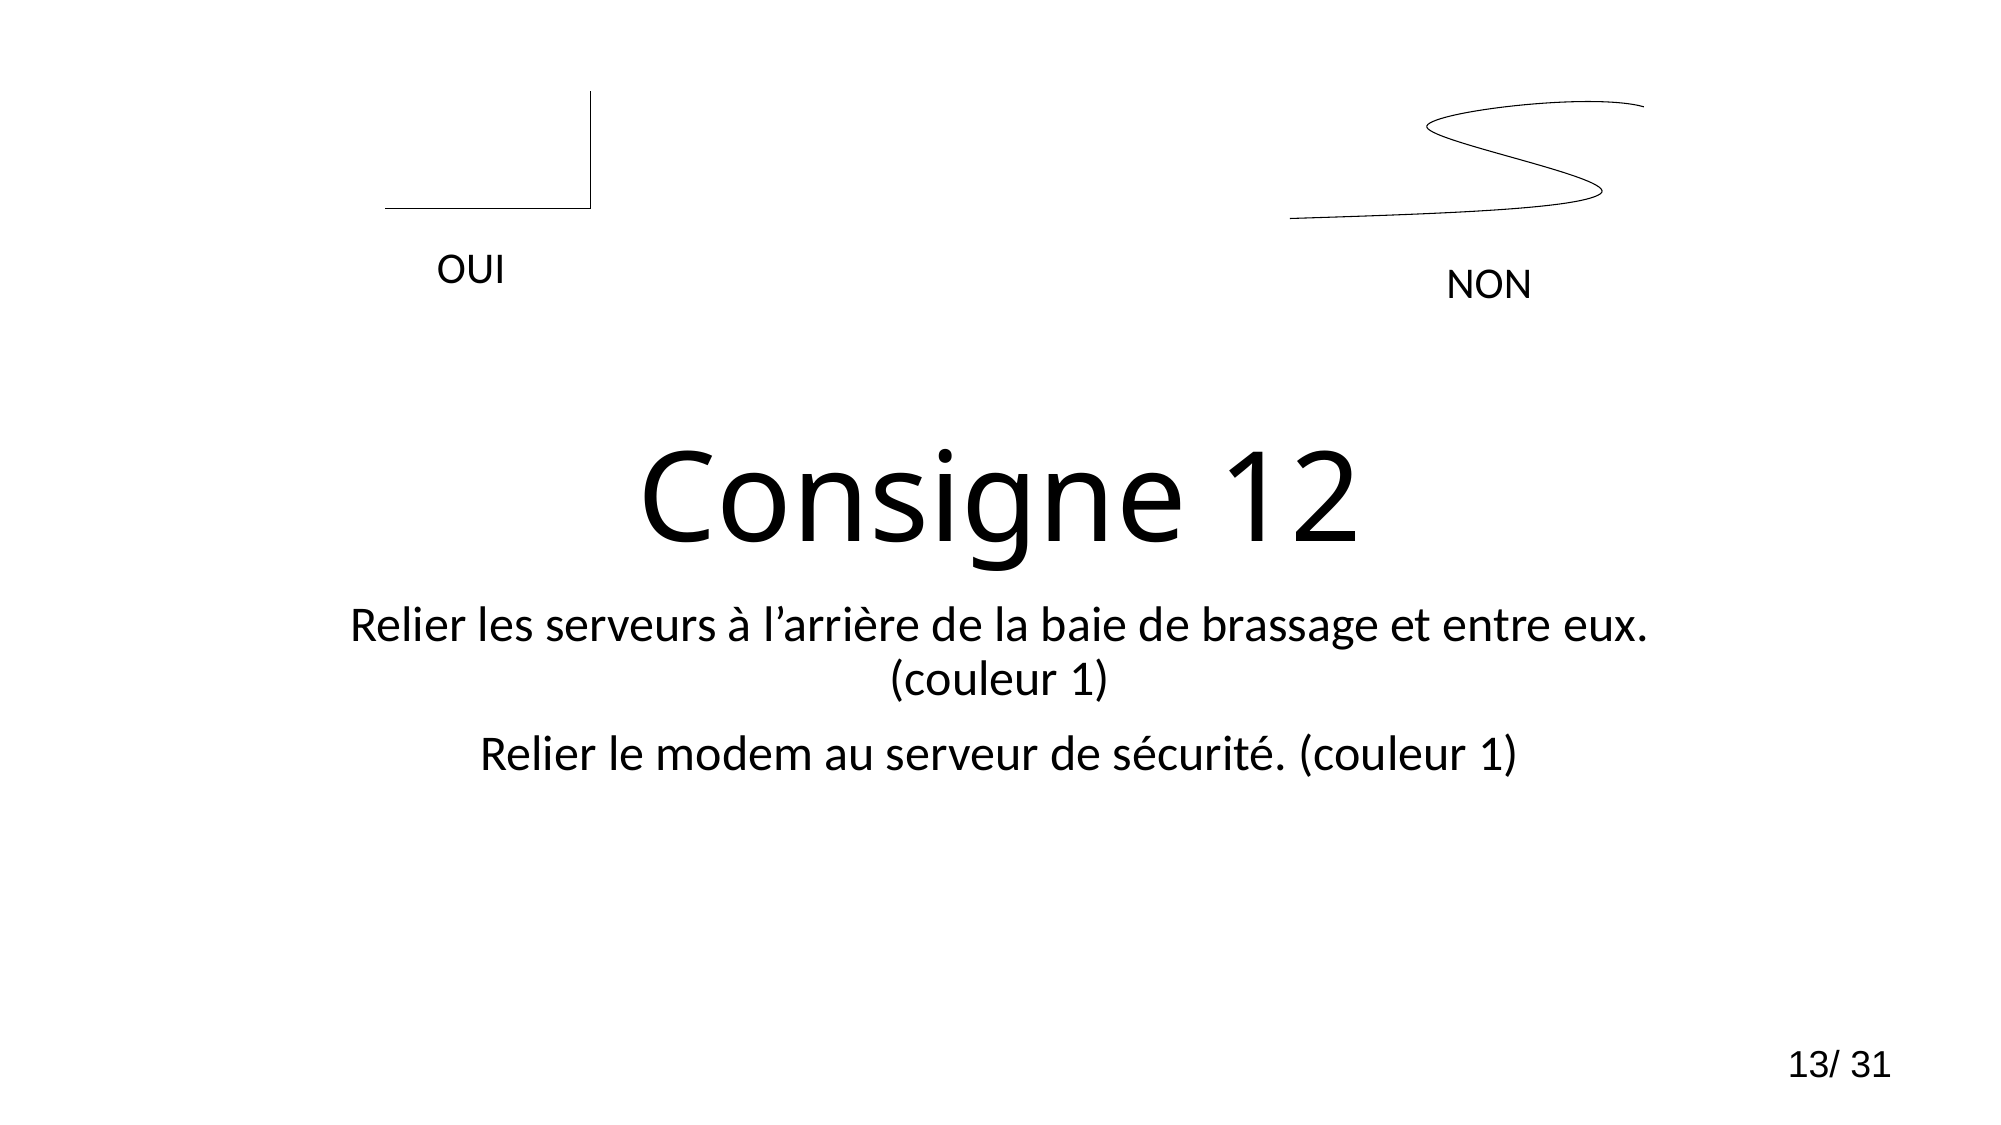

# Consigne 12
OUI
NON
Relier les serveurs à l’arrière de la baie de brassage et entre eux. (couleur 1)
Relier le modem au serveur de sécurité. (couleur 1)